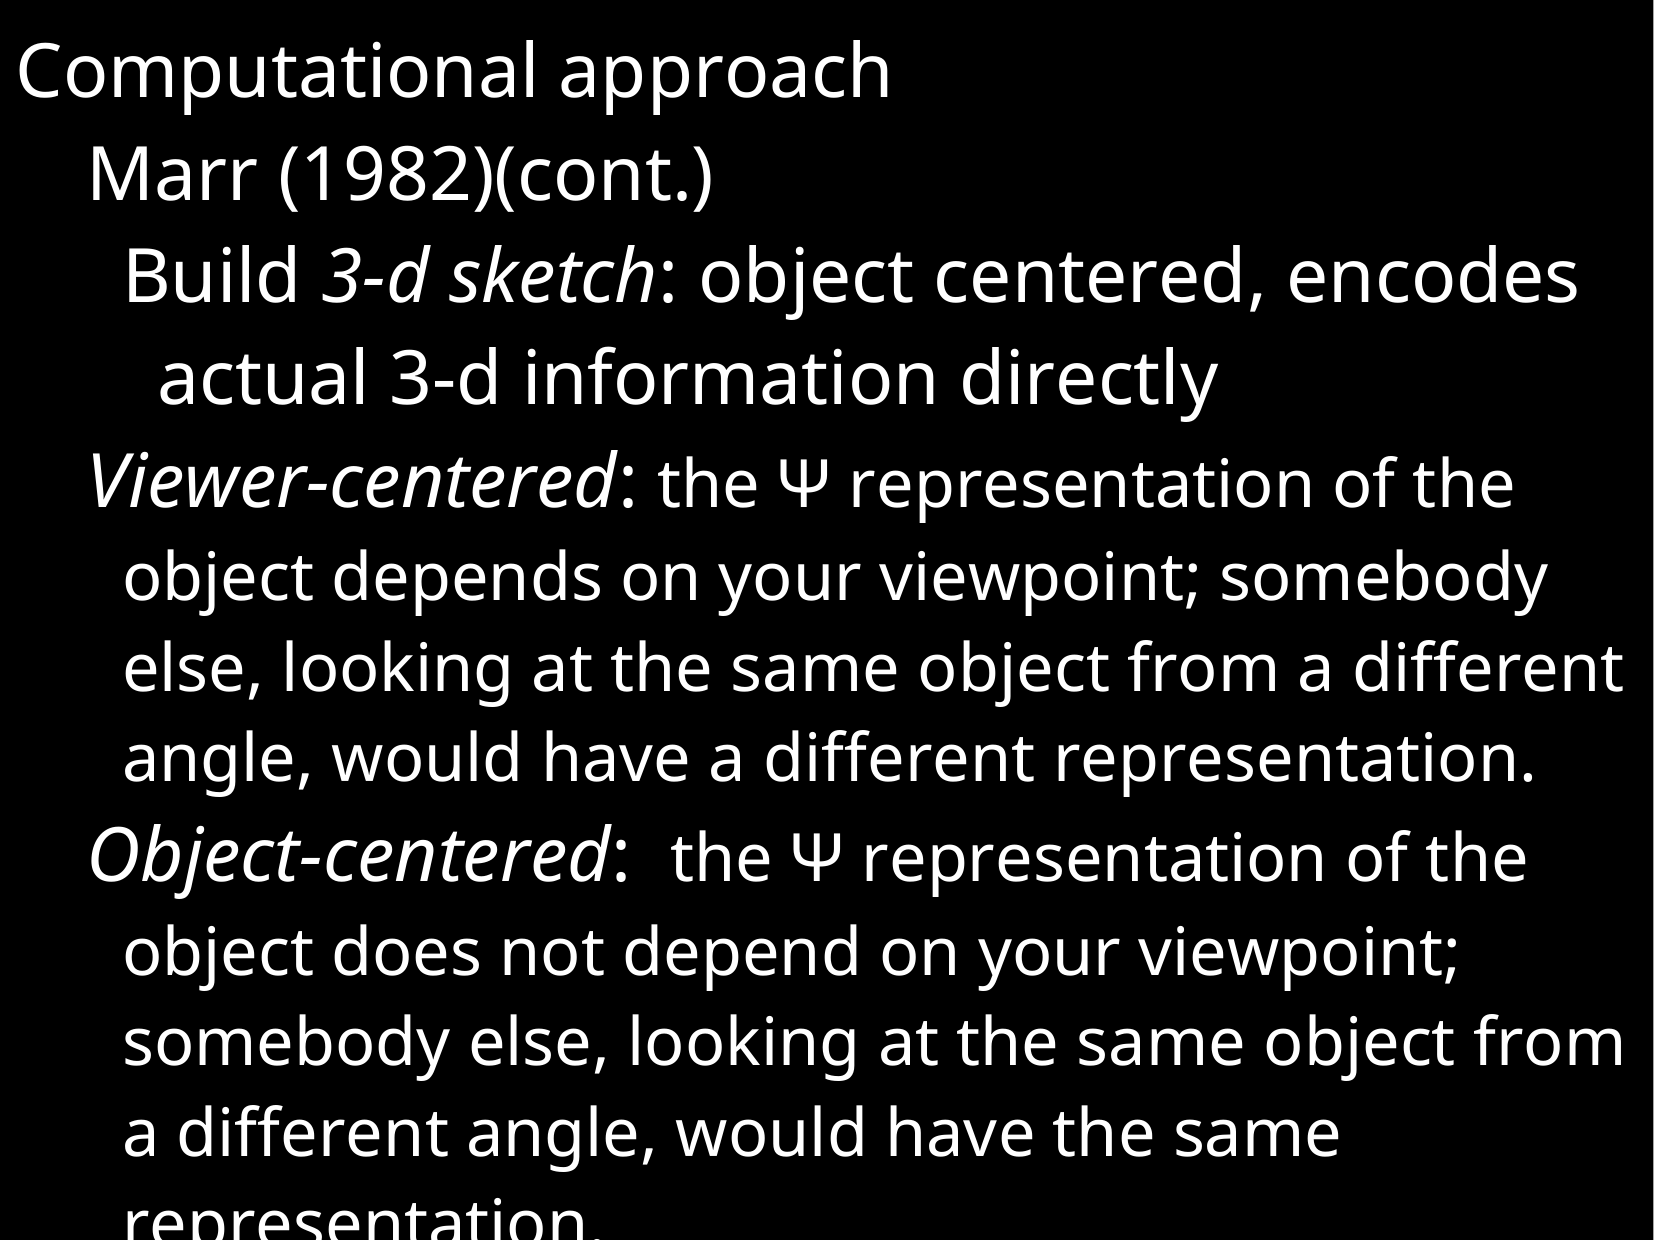

Computational approach
Marr (1982)(cont.)
Build 3-d sketch: object centered, encodes actual 3-d information directly
Viewer-centered: the Ψ representation of the object depends on your viewpoint; somebody else, looking at the same object from a different angle, would have a different representation.
Object-centered: the Ψ representation of the object does not depend on your viewpoint; somebody else, looking at the same object from a different angle, would have the same representation.